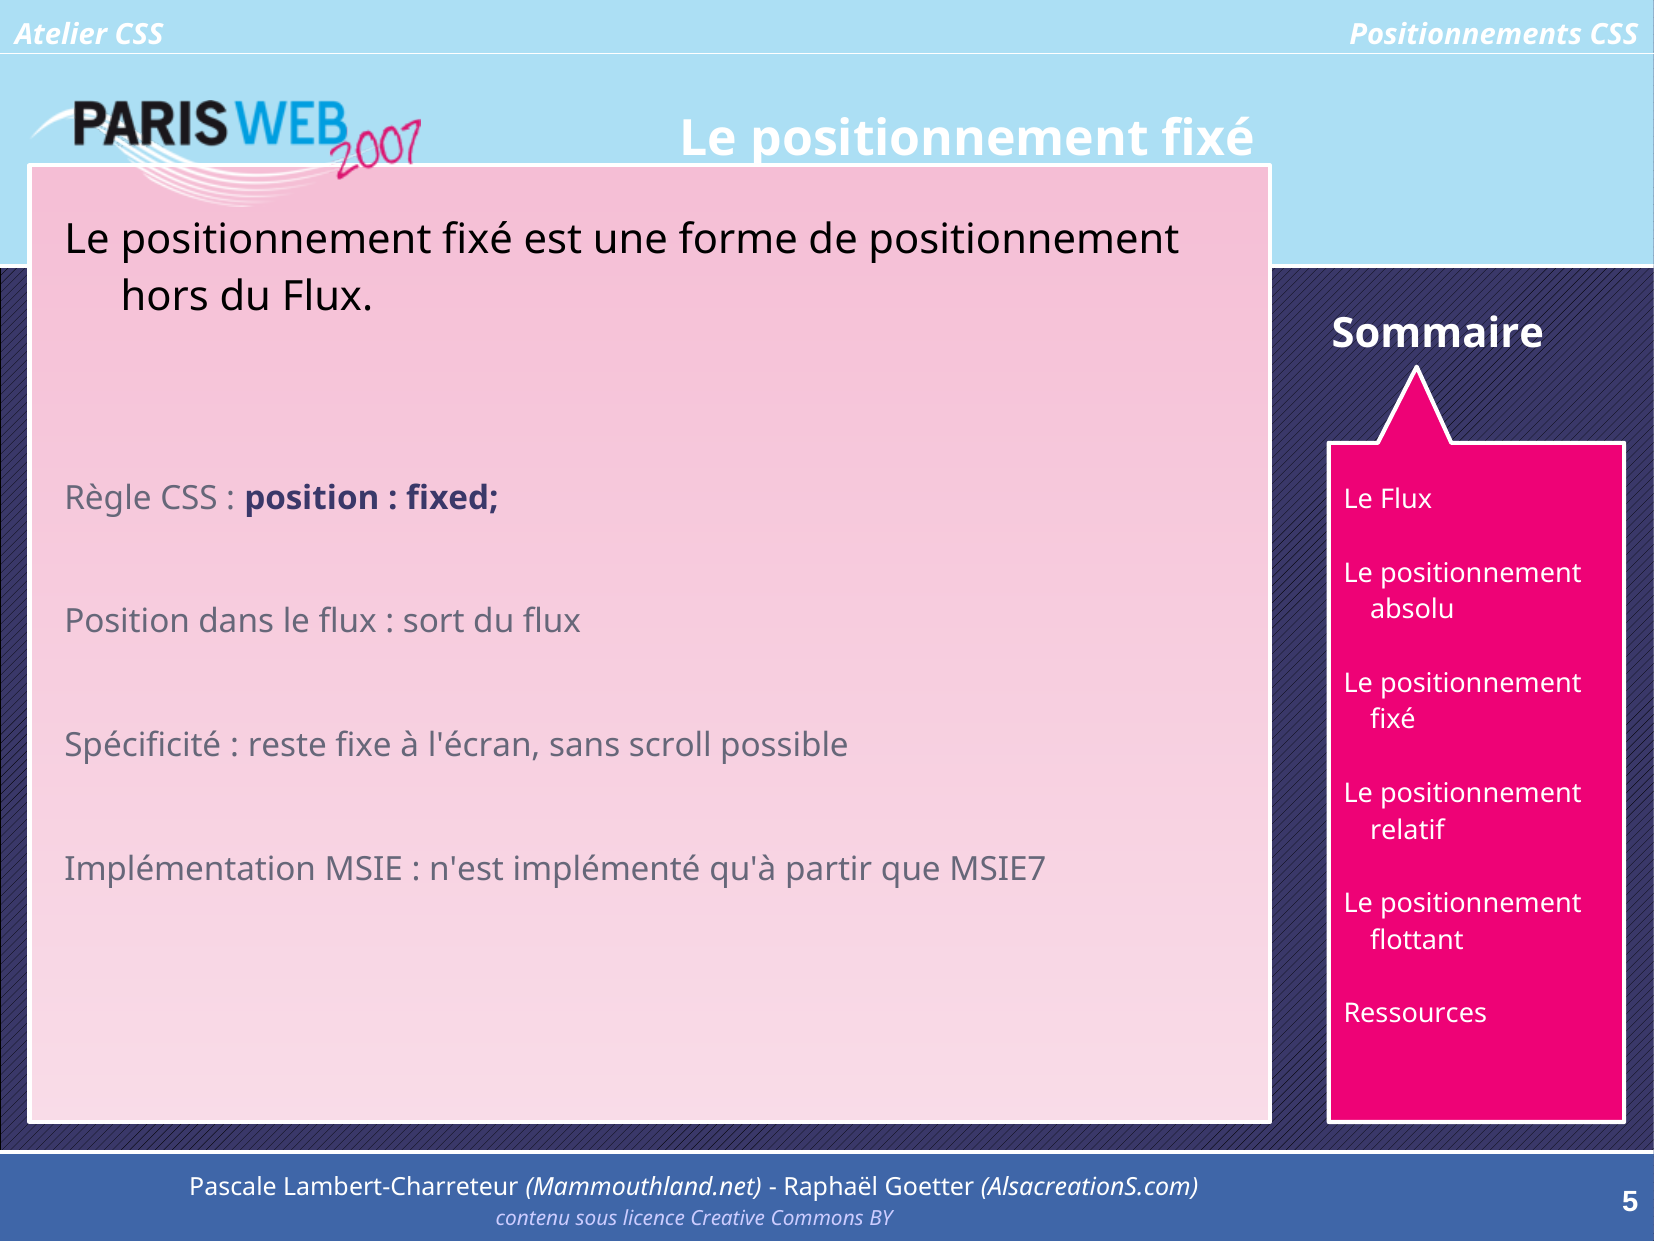

Positionnements CSS
Le positionnement fixé
# Le positionnement fixé est une forme de positionnement hors du Flux.
Règle CSS : position : fixed;
Position dans le flux : sort du flux
Spécificité : reste fixe à l'écran, sans scroll possible
Implémentation MSIE : n'est implémenté qu'à partir que MSIE7
Le Flux
Le positionnement absolu
Le positionnement fixé
Le positionnement relatif
Le positionnement flottant
Ressources
5